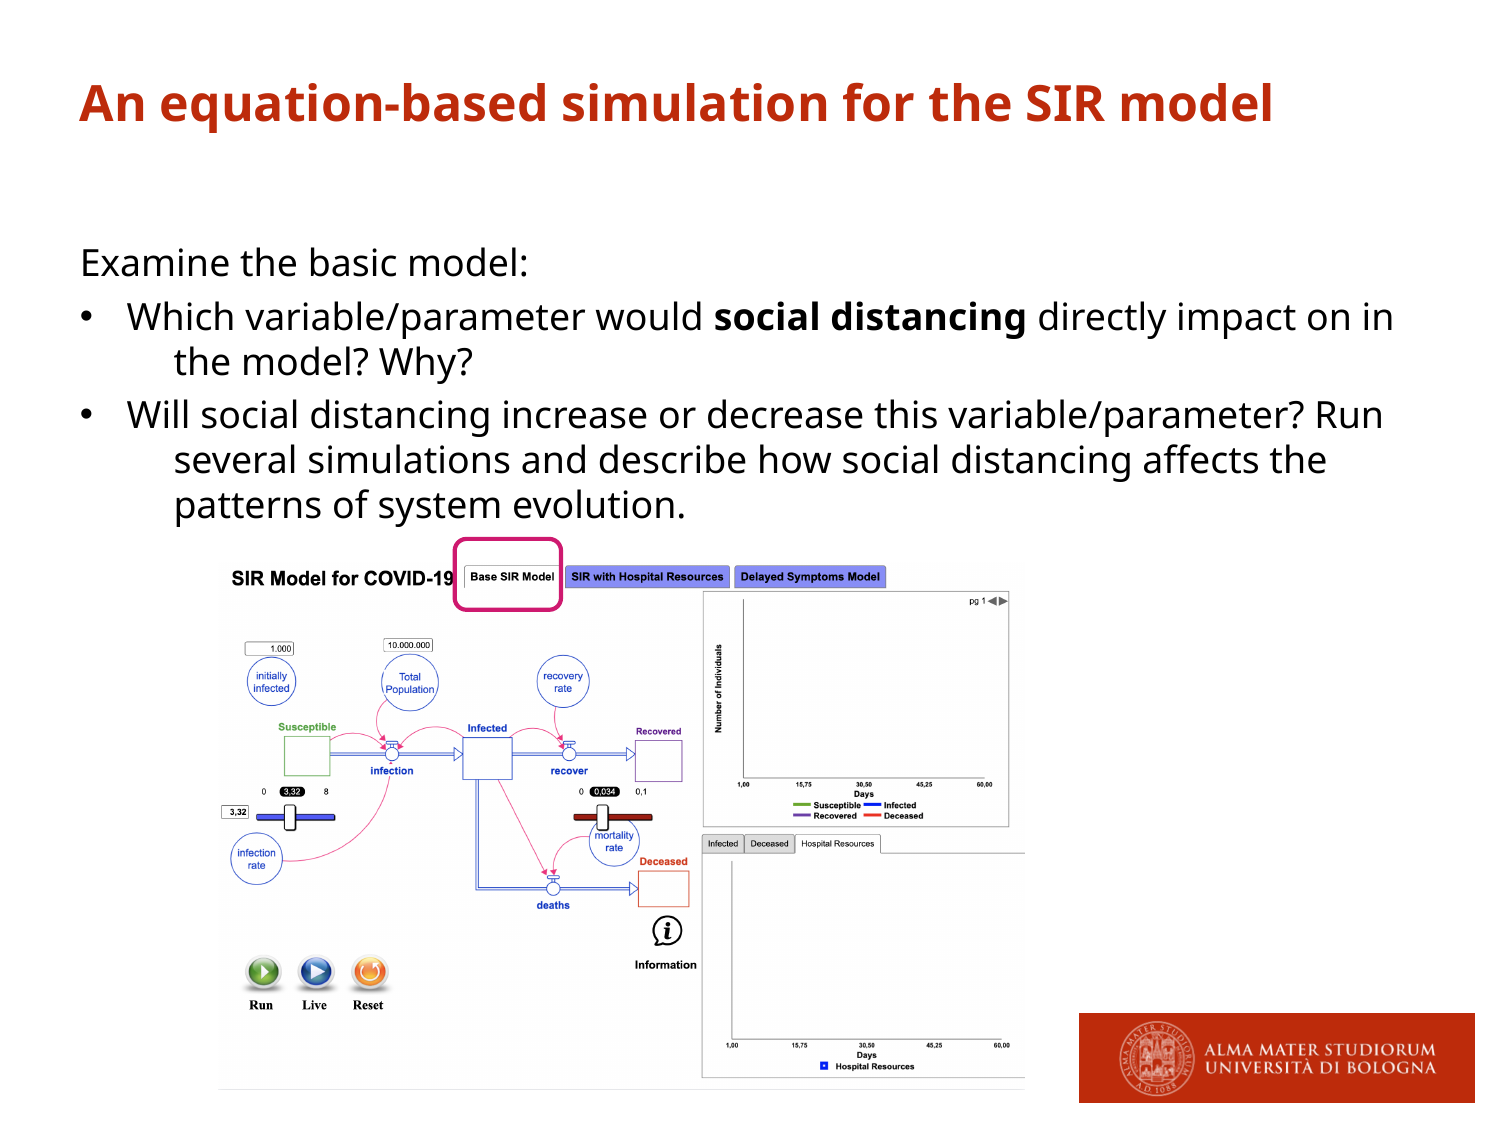

# An equation-based simulation for the SIR model
Examine the basic model:
Which variable/parameter would social distancing directly impact on in the model? Why?
Will social distancing increase or decrease this variable/parameter? Run several simulations and describe how social distancing affects the patterns of system evolution.